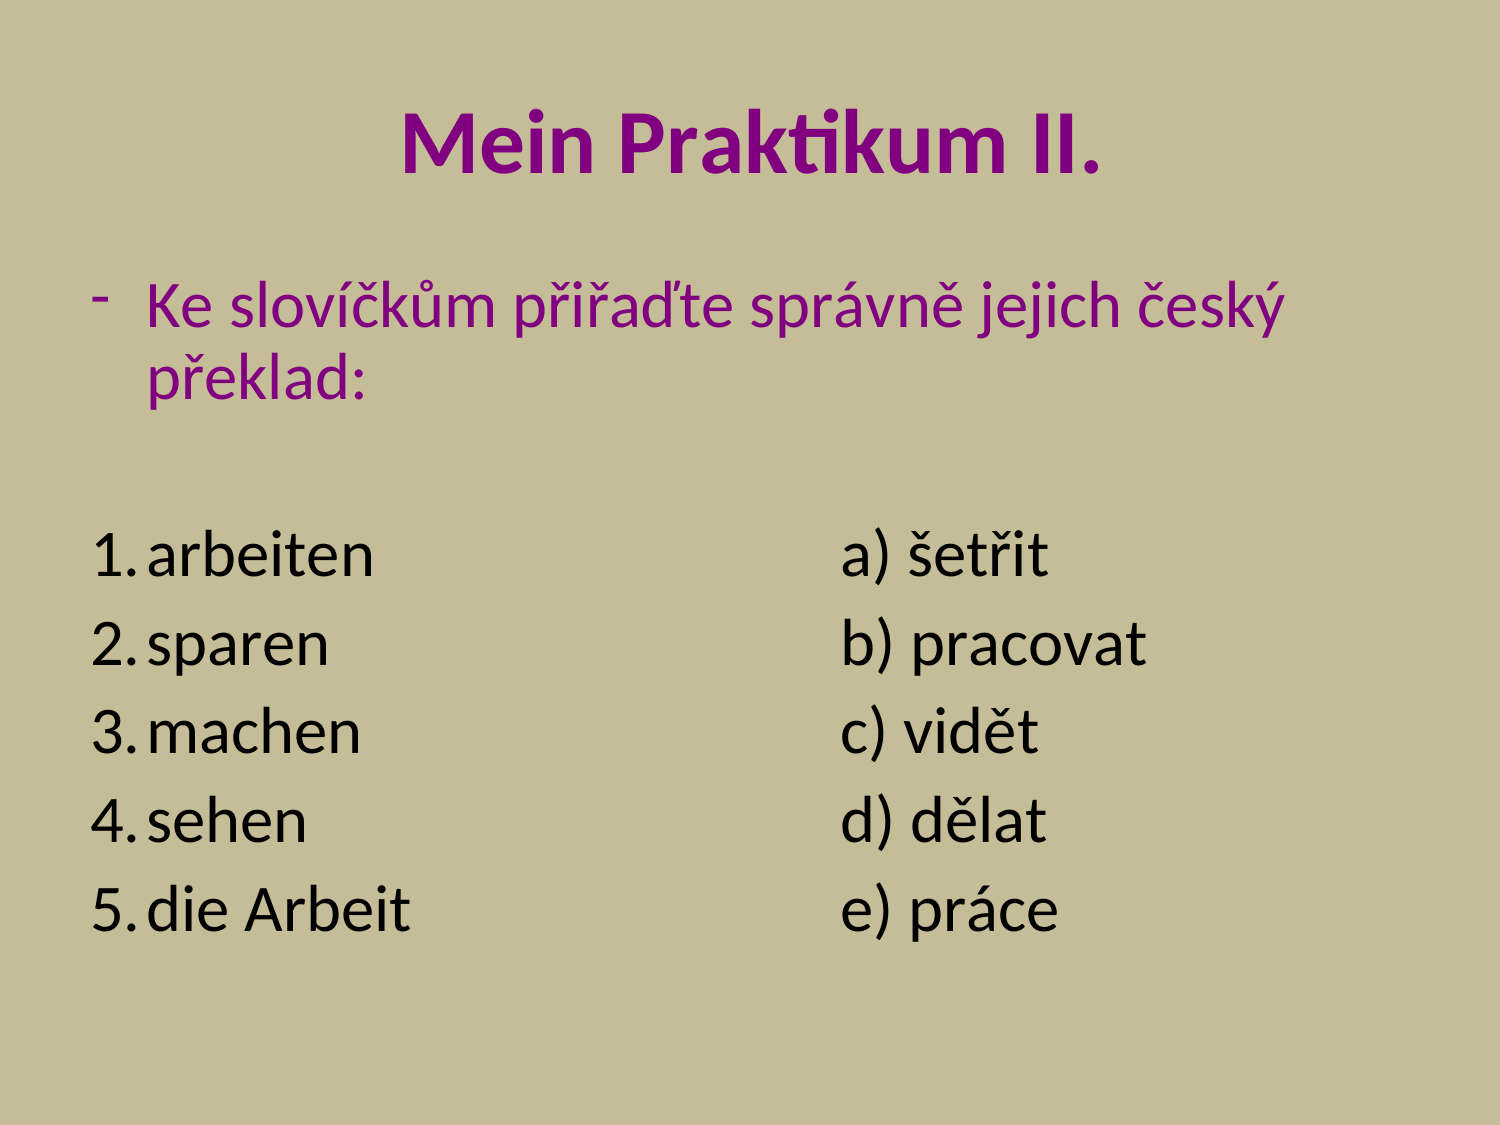

# Mein Praktikum II.
Ke slovíčkům přiřaďte správně jejich český překlad:
arbeiten				a) šetřit
sparen				b) pracovat
machen				c) vidět
sehen				d) dělat
die Arbeit			e) práce